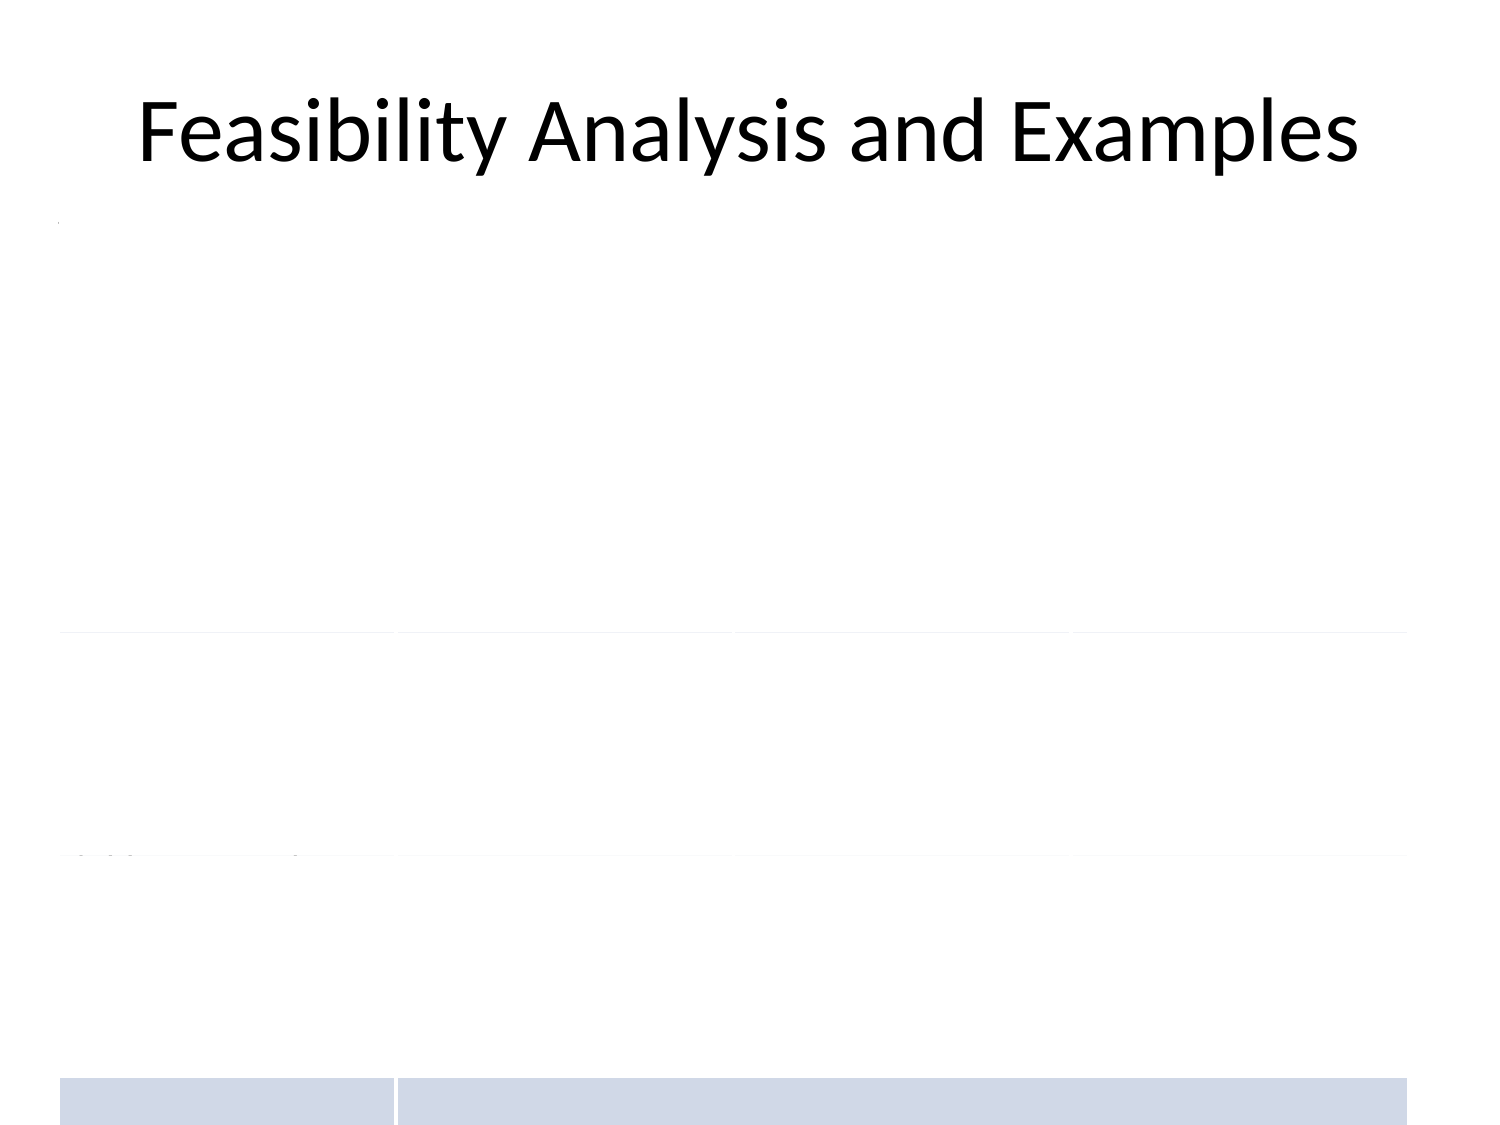

# Feasibility Analysis and Examples
| Focal point Type of program | Modeling | Testing | Proving |
| --- | --- | --- | --- |
| Courses based (Pure Math) | Math 727- 728 Math 865 | Math 221/320 Math 526 | Math221/320 Math 500 \*Basic theorems Math 590 Math 558 |
| Combination of math and other subjects (Applied Math) | Engineering Biology psychology | Math 221 \*Radio circuit Math 696 \*Actuarial Math | Math 526 \* Research result |
| Summer program (PPGG) | Pick up the best students from the class. Put them together in summer. Give them a well organized teaching. Get startling results two month later. | | |